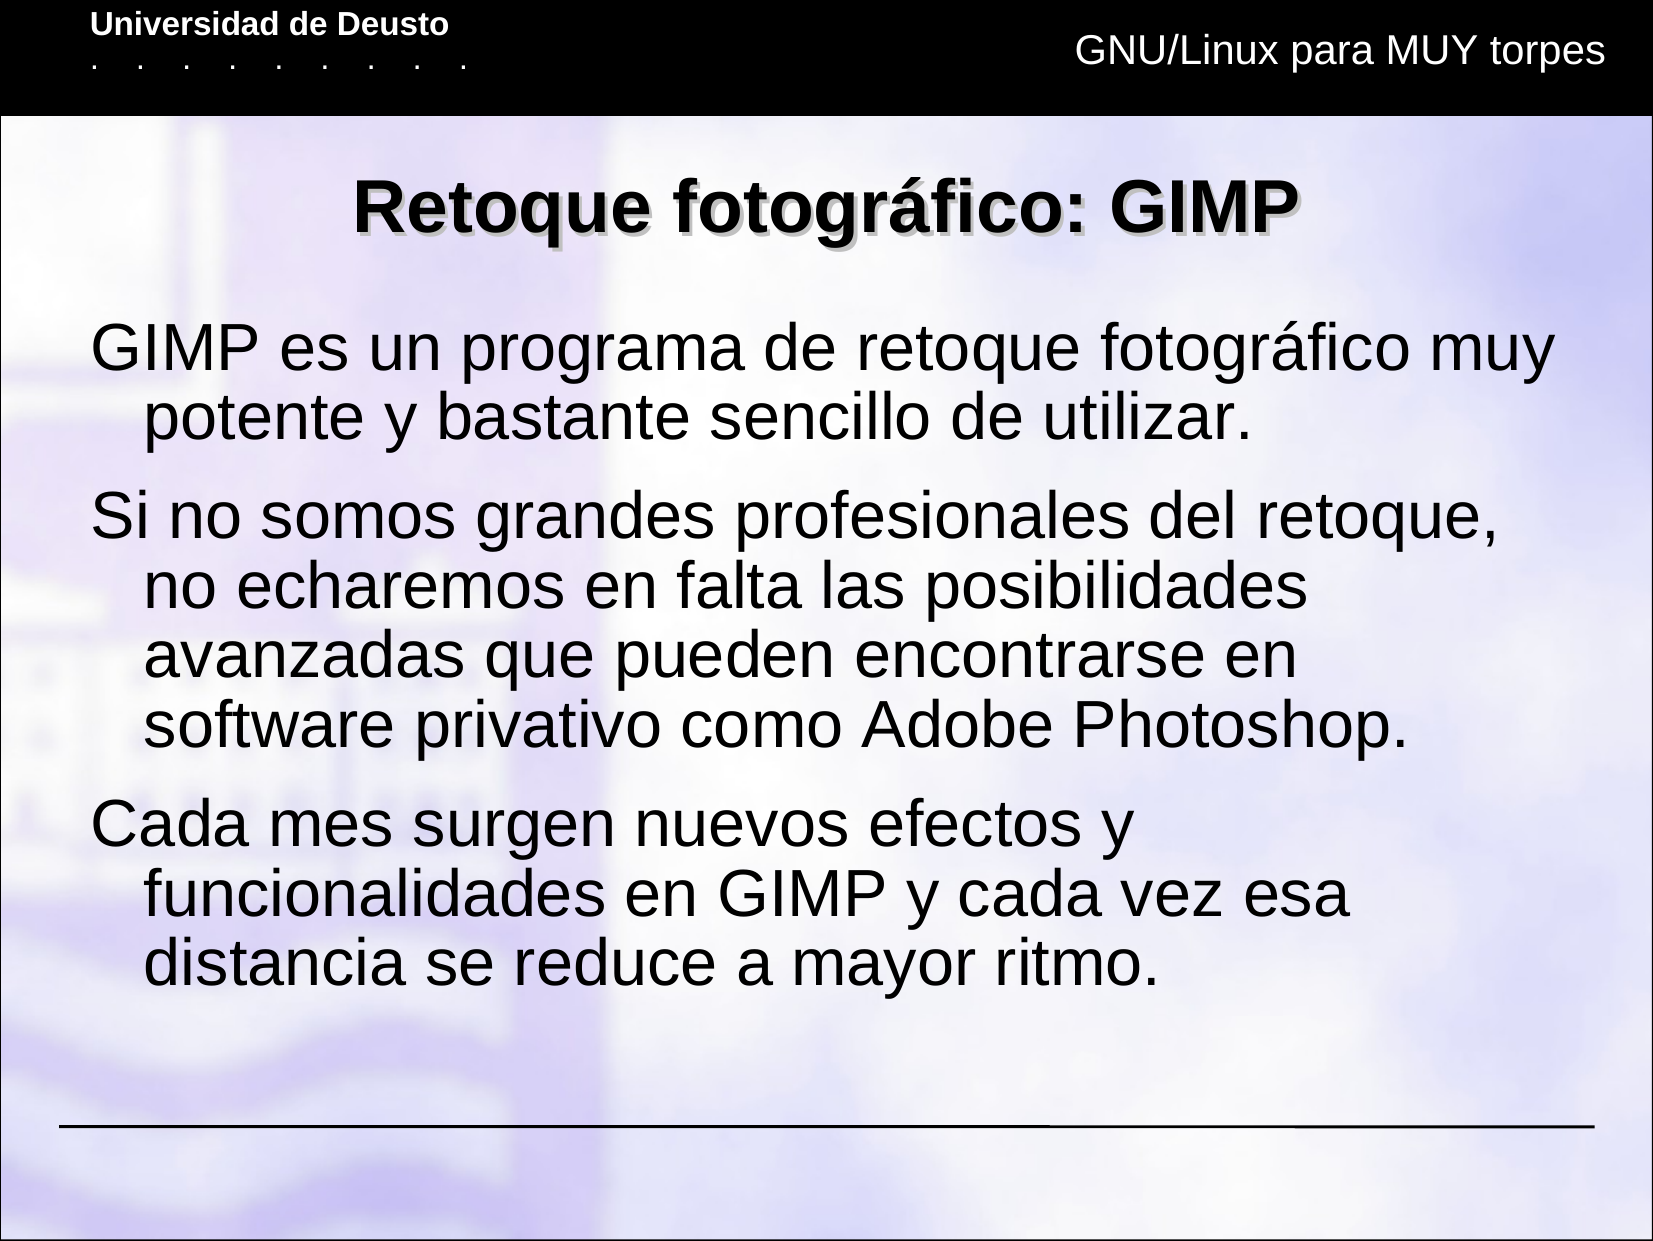

# Retoque fotográfico: GIMP
GIMP es un programa de retoque fotográfico muy potente y bastante sencillo de utilizar.
Si no somos grandes profesionales del retoque, no echaremos en falta las posibilidades avanzadas que pueden encontrarse en software privativo como Adobe Photoshop.
Cada mes surgen nuevos efectos y funcionalidades en GIMP y cada vez esa distancia se reduce a mayor ritmo.